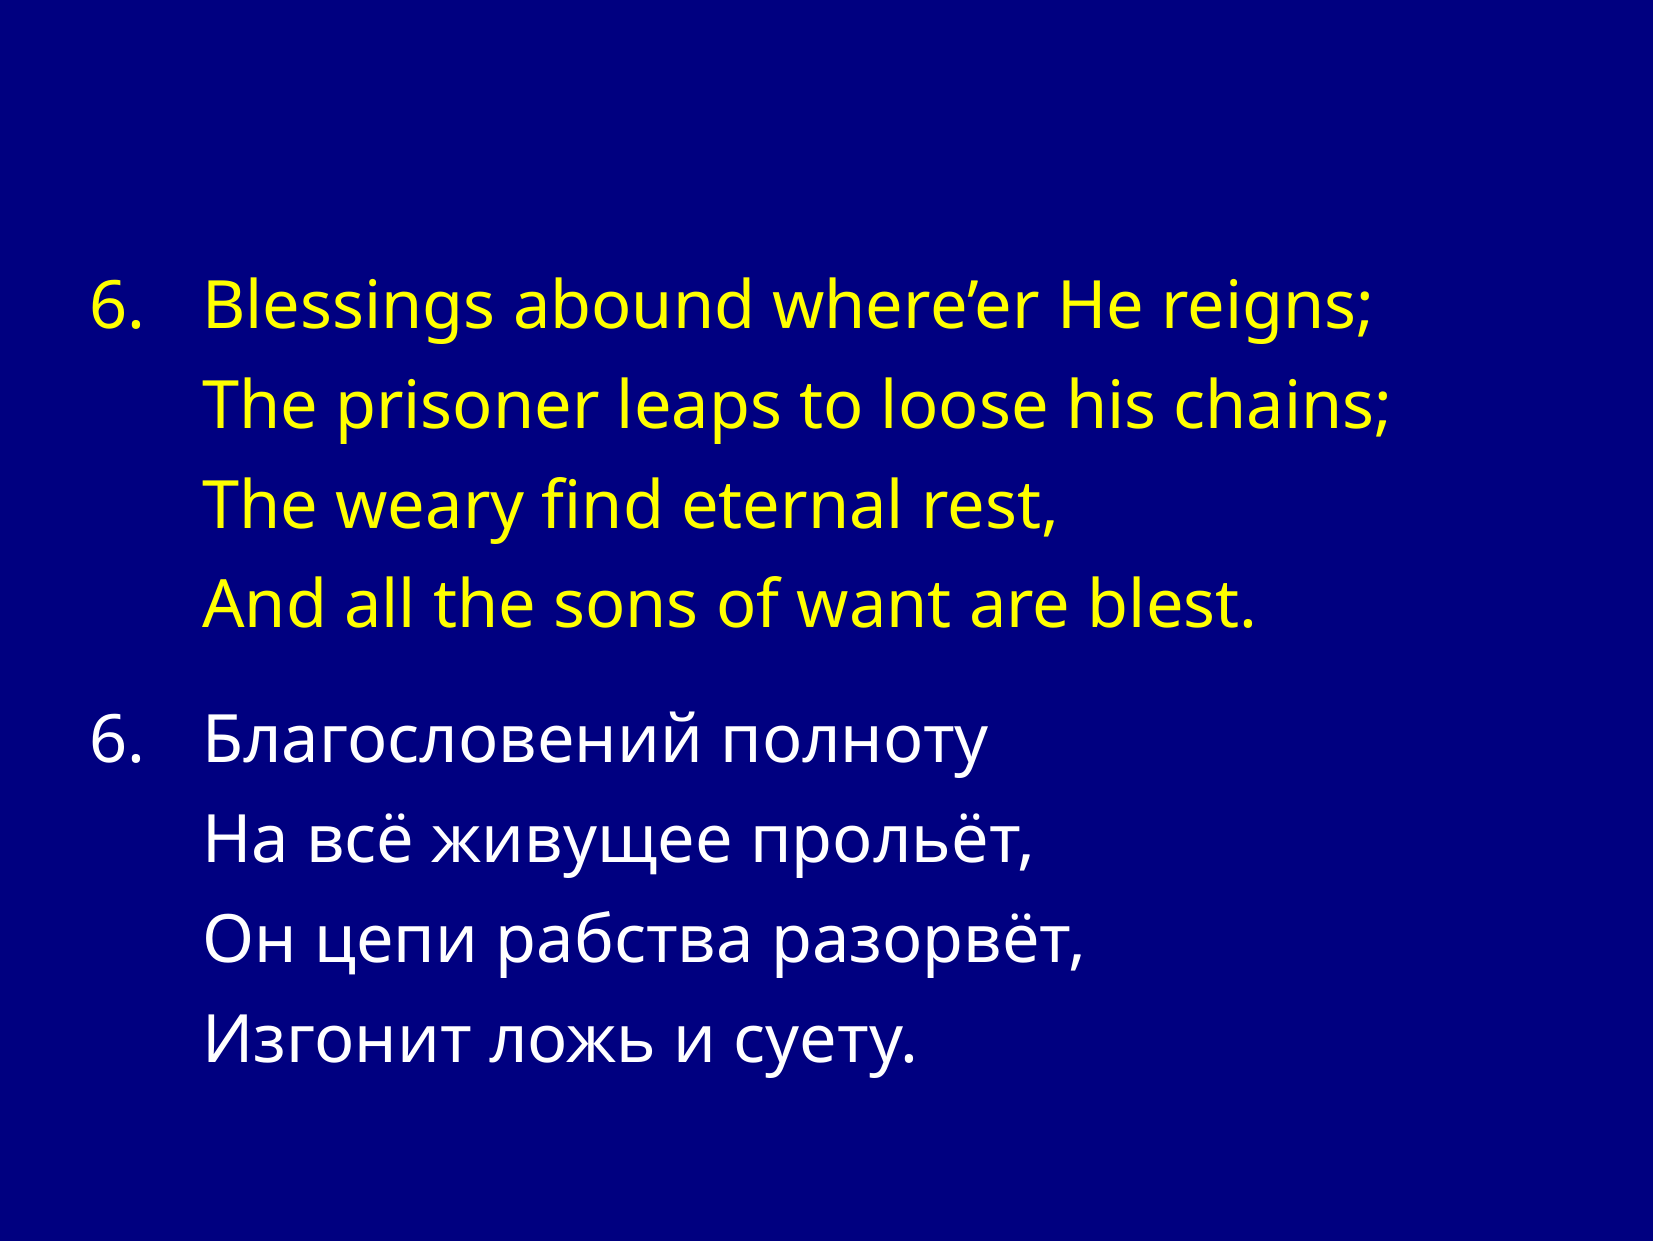

6.	Blessings abound where’er He reigns;
	The prisoner leaps to loose his chains;
	The weary find eternal rest,
	And all the sons of want are blest.
6.	Благословений полноту
	На всё живущее прольёт,
	Он цепи рабства разорвёт,
	Изгонит ложь и суету.